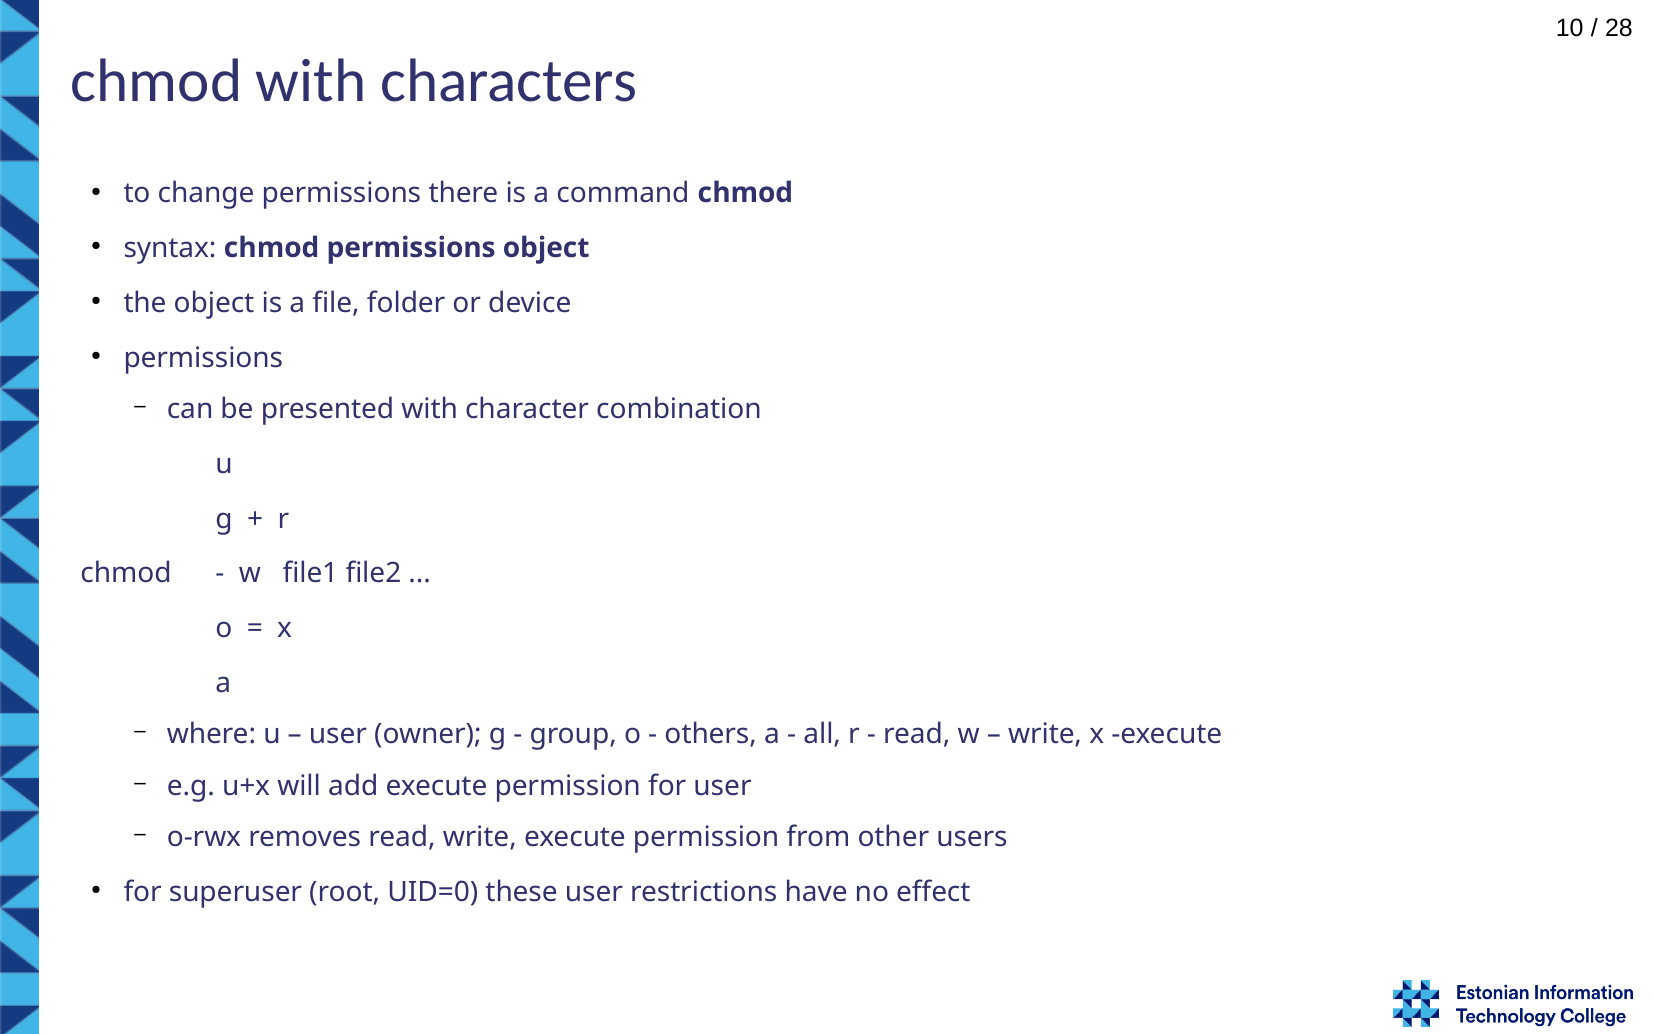

# chmod with characters
to change permissions there is a command chmod
syntax: chmod permissions object
the object is a file, folder or device
permissions
can be presented with character combination
 		u
 		g + r
chmod 	- w file1 file2 ...
 		o = x
 		a
where: u – user (owner); g - group, o - others, a - all, r - read, w – write, x -execute
e.g. u+x will add execute permission for user
o-rwx removes read, write, execute permission from other users
for superuser (root, UID=0) these user restrictions have no effect